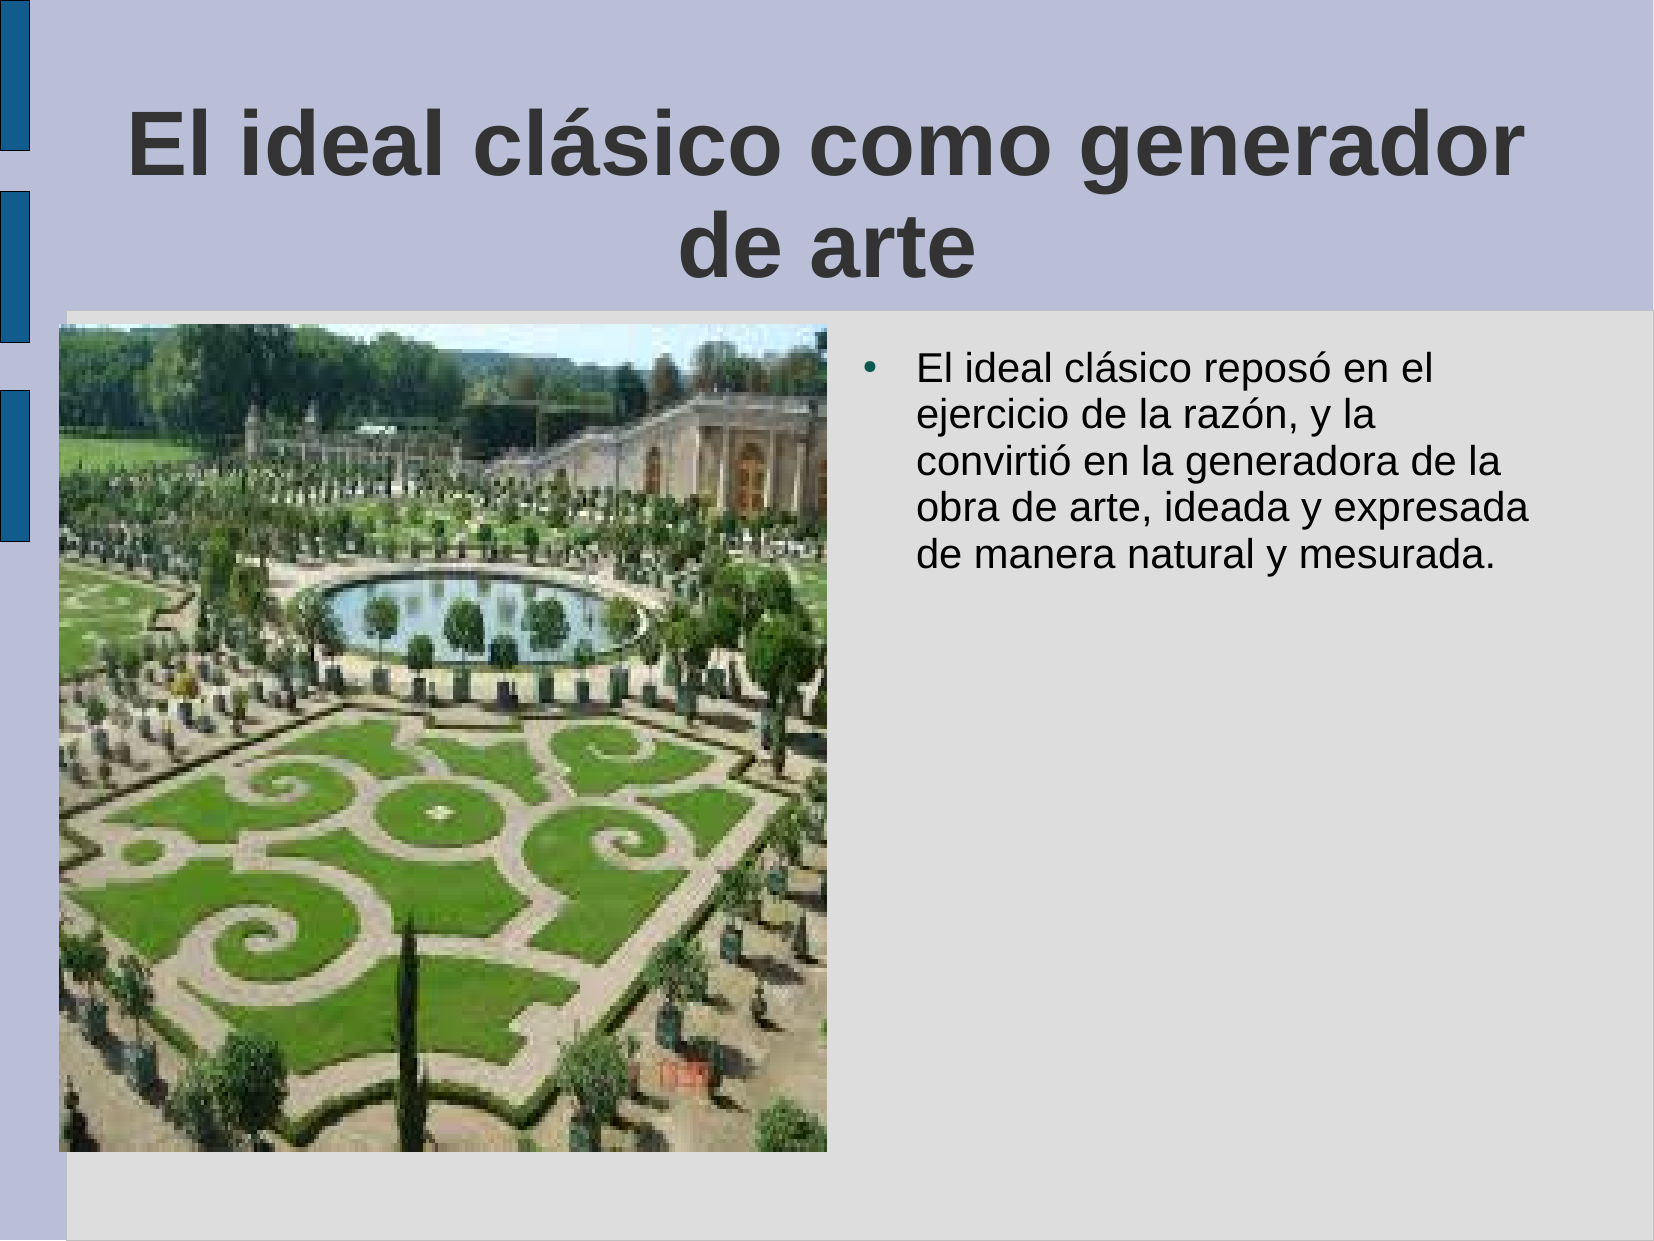

# El ideal clásico como generador de arte
El ideal clásico reposó en el ejercicio de la razón, y la convirtió en la generadora de la obra de arte, ideada y expresada de manera natural y mesurada.